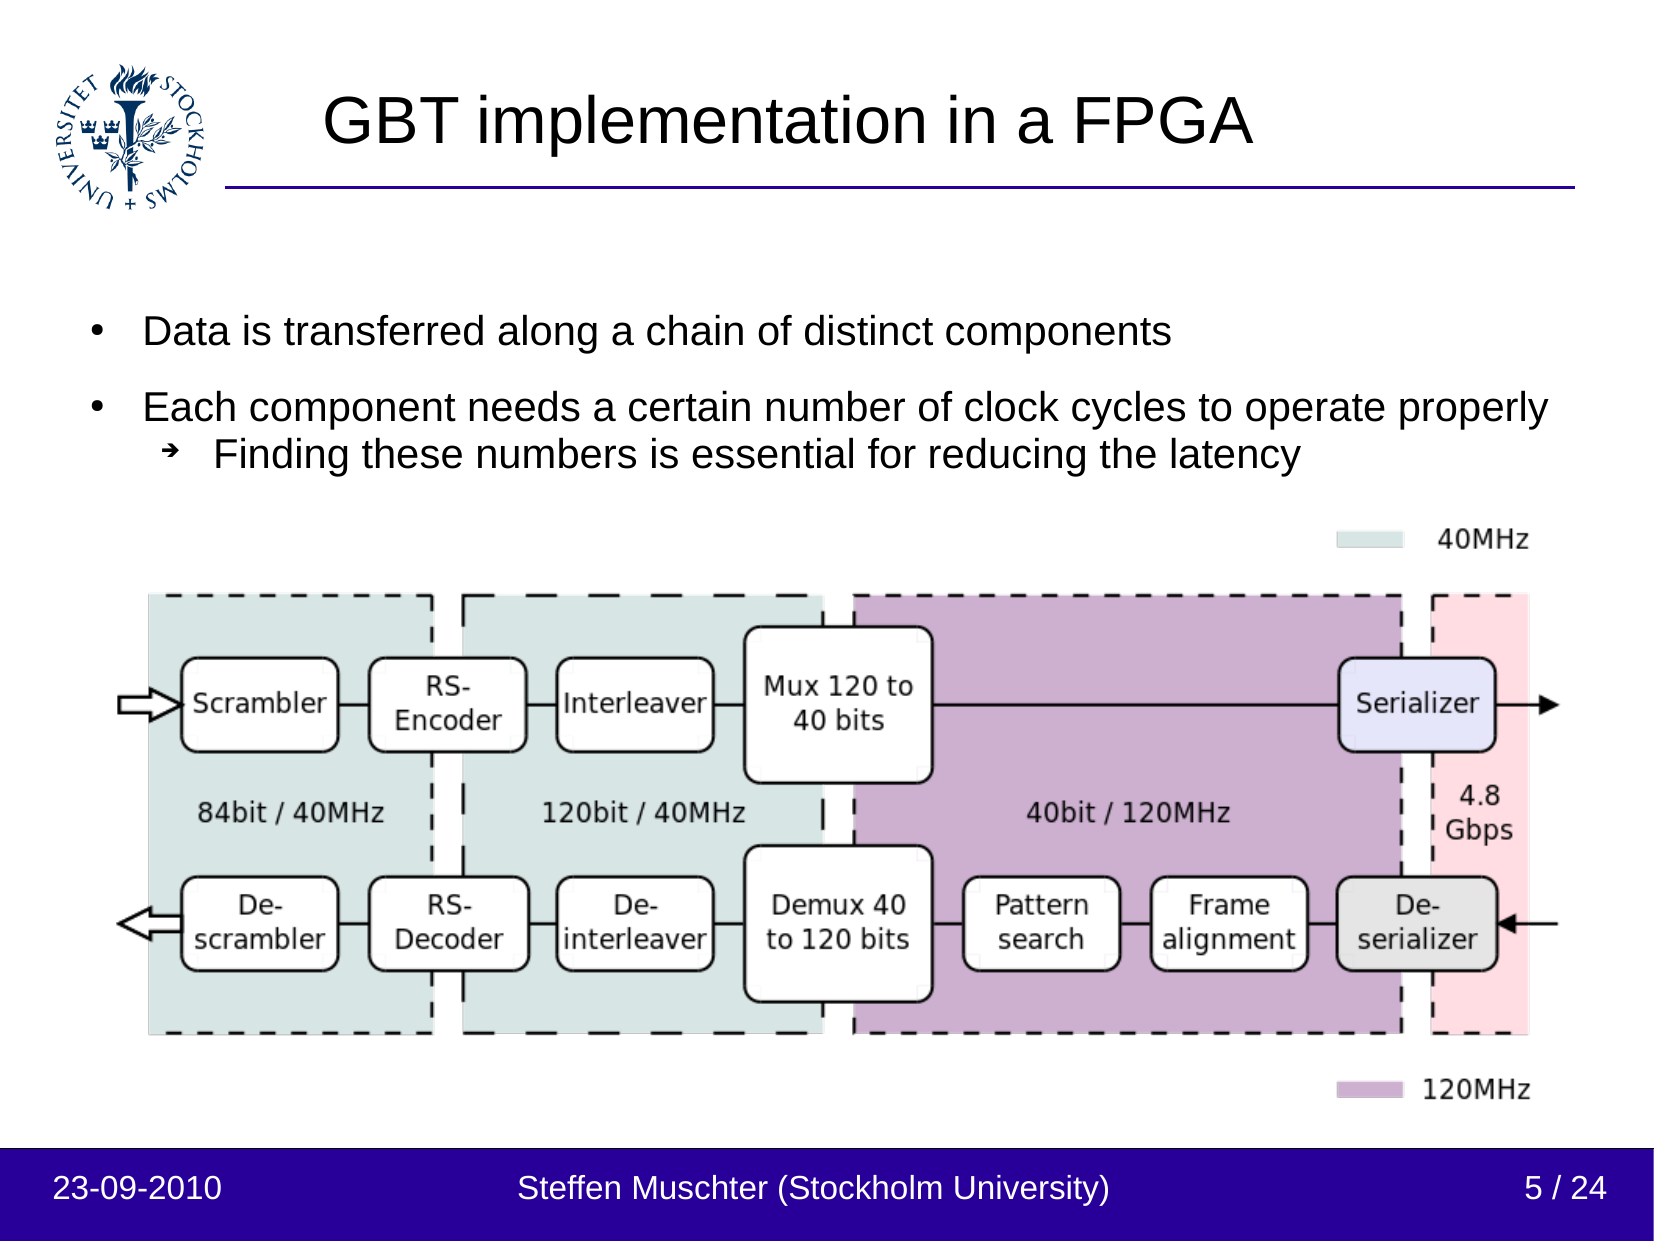

GBT implementation in a FPGA
Data is transferred along a chain of distinct components
Each component needs a certain number of clock cycles to operate properly
Finding these numbers is essential for reducing the latency
5 / 24